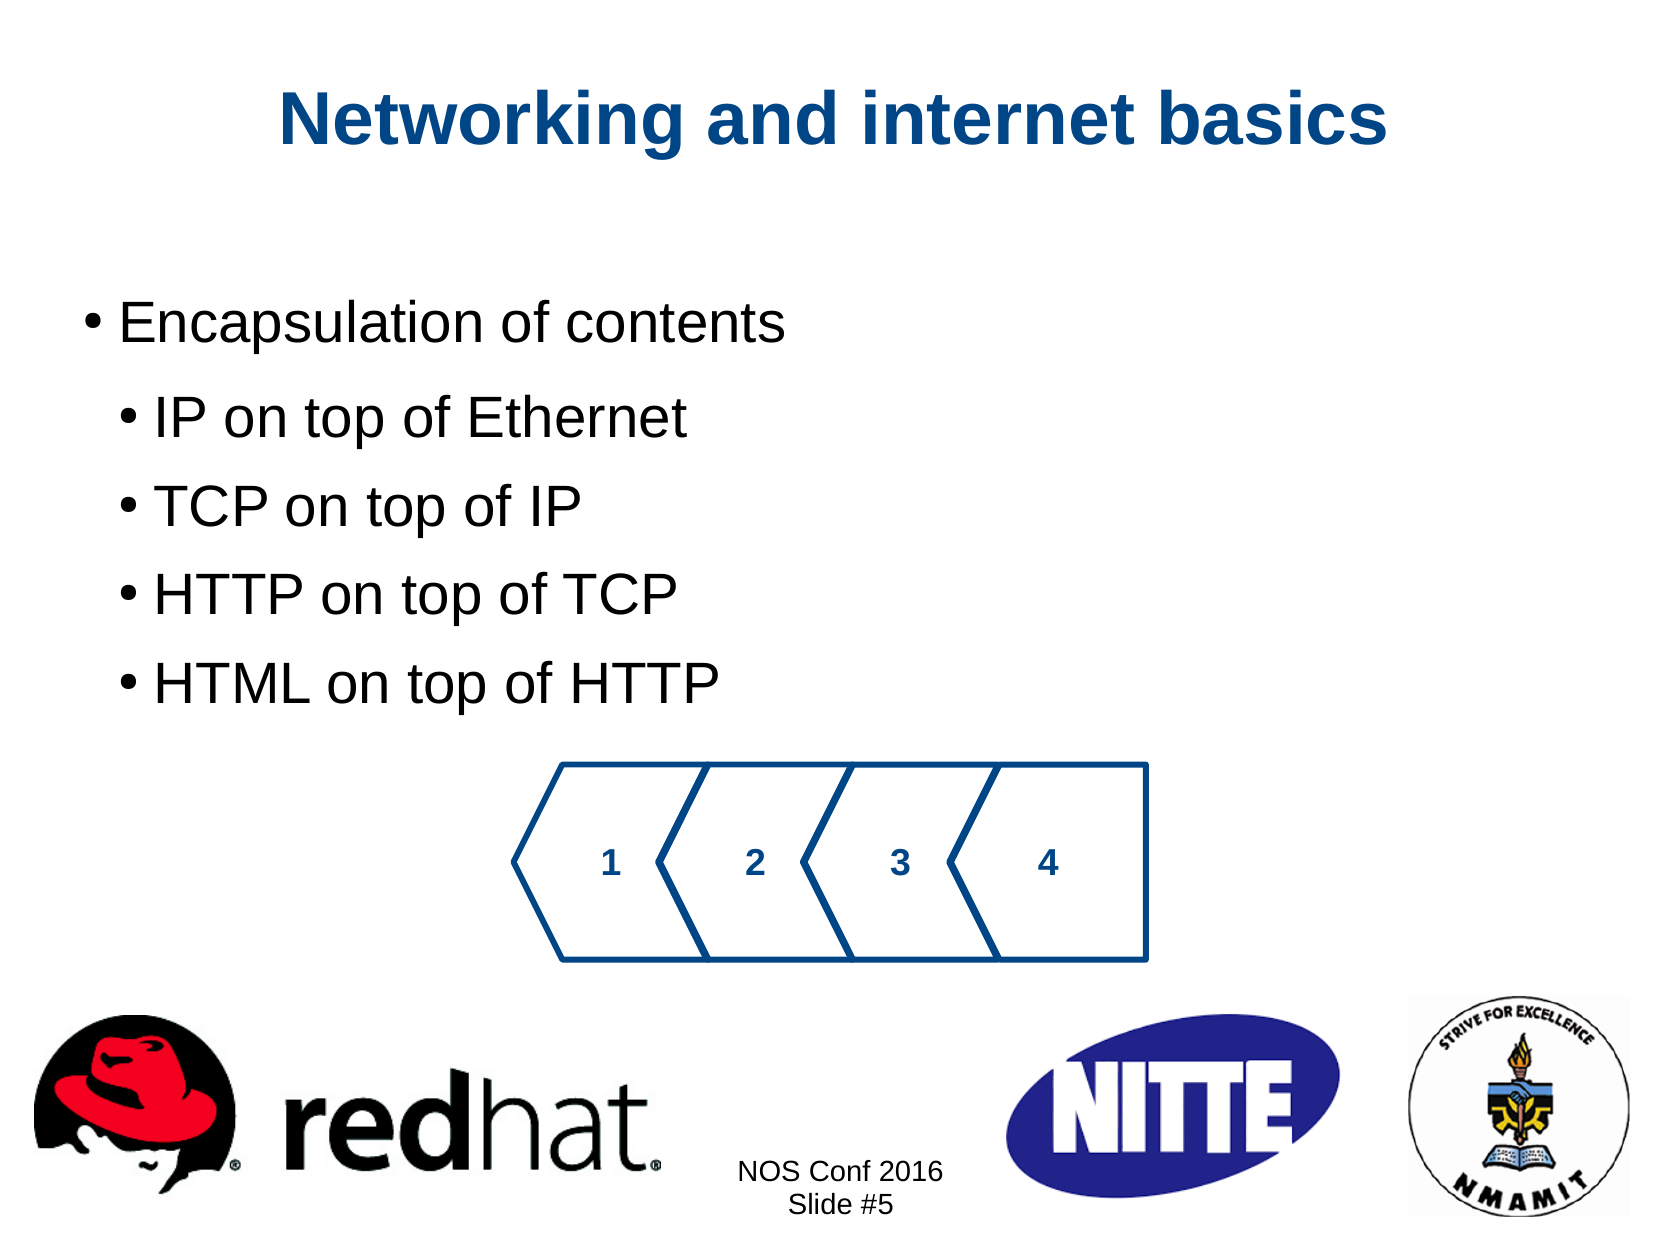

Networking and internet basics
# Encapsulation of contents
IP on top of Ethernet
TCP on top of IP
HTTP on top of TCP
HTML on top of HTTP
1
2
3
4
FOSDEM, 31 January 2015
5